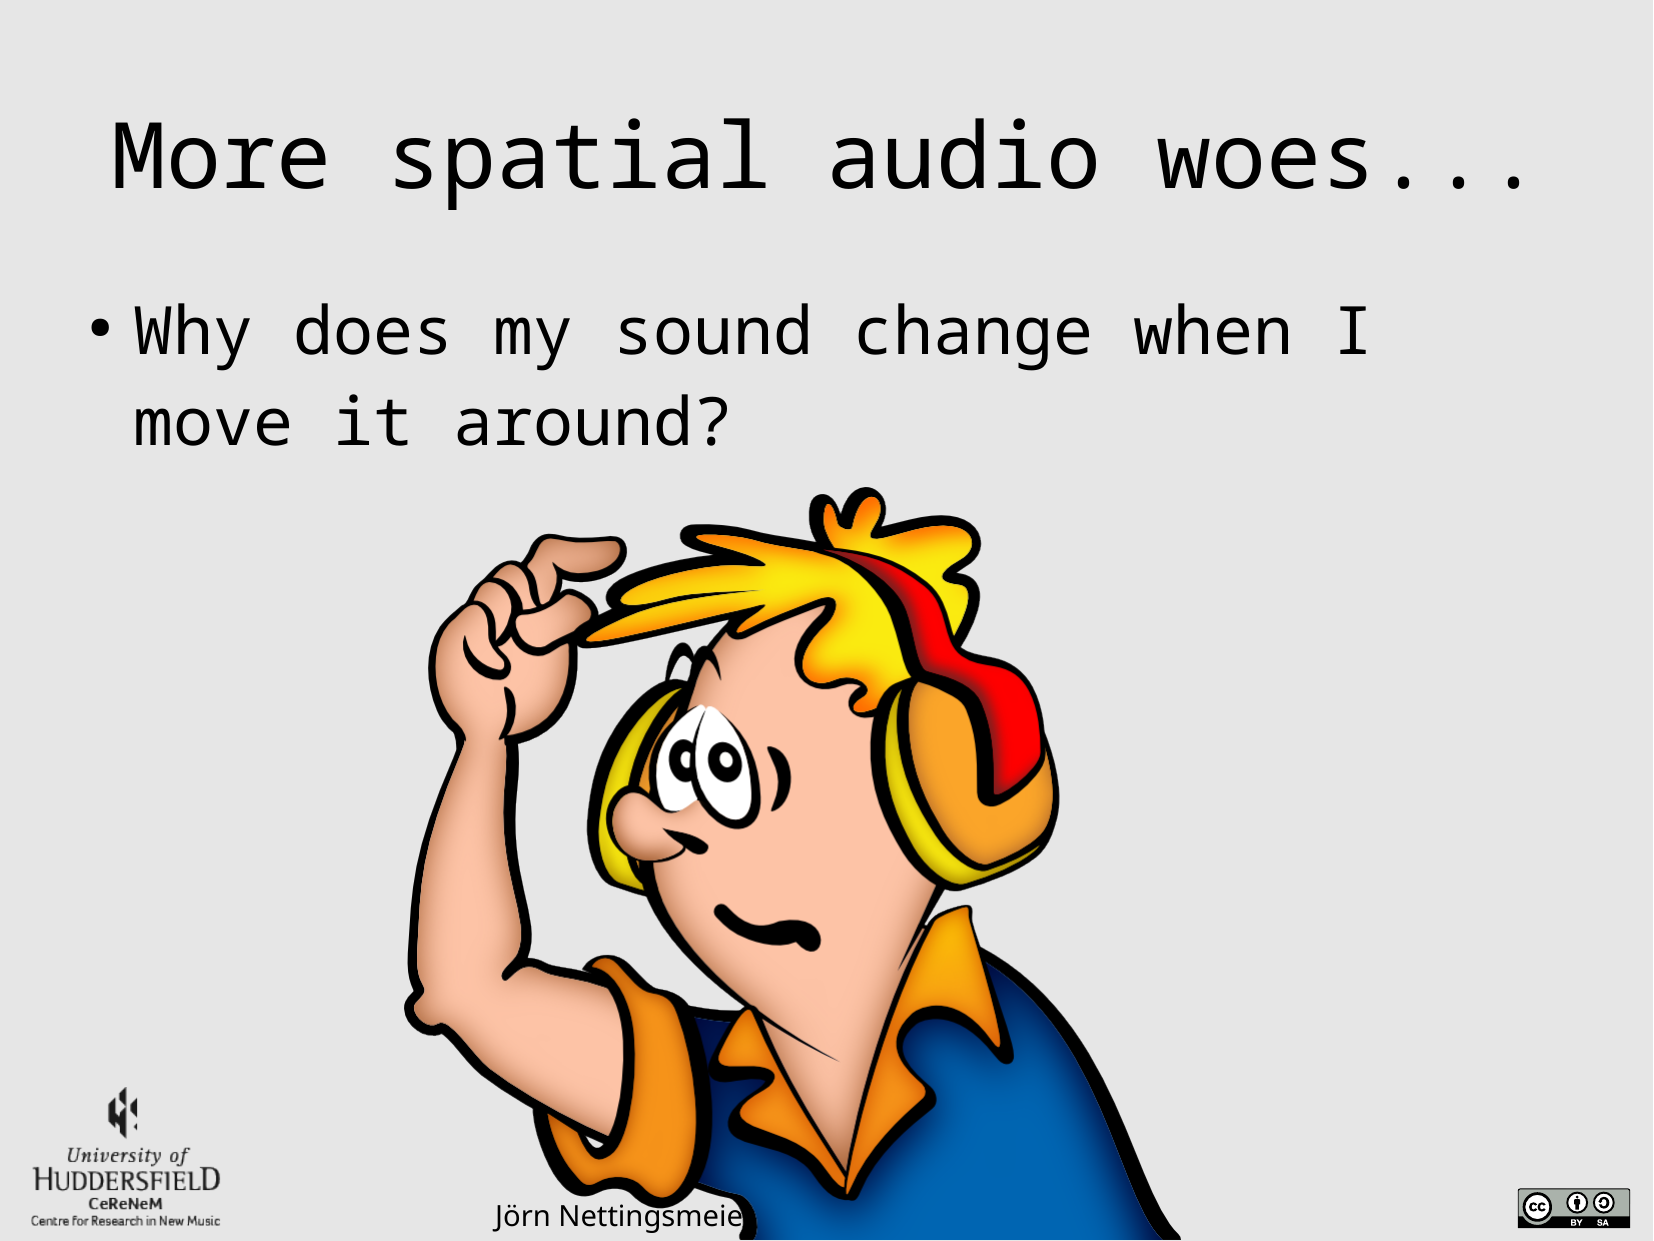

# More spatial audio woes...
Why does my sound change when I move it around?